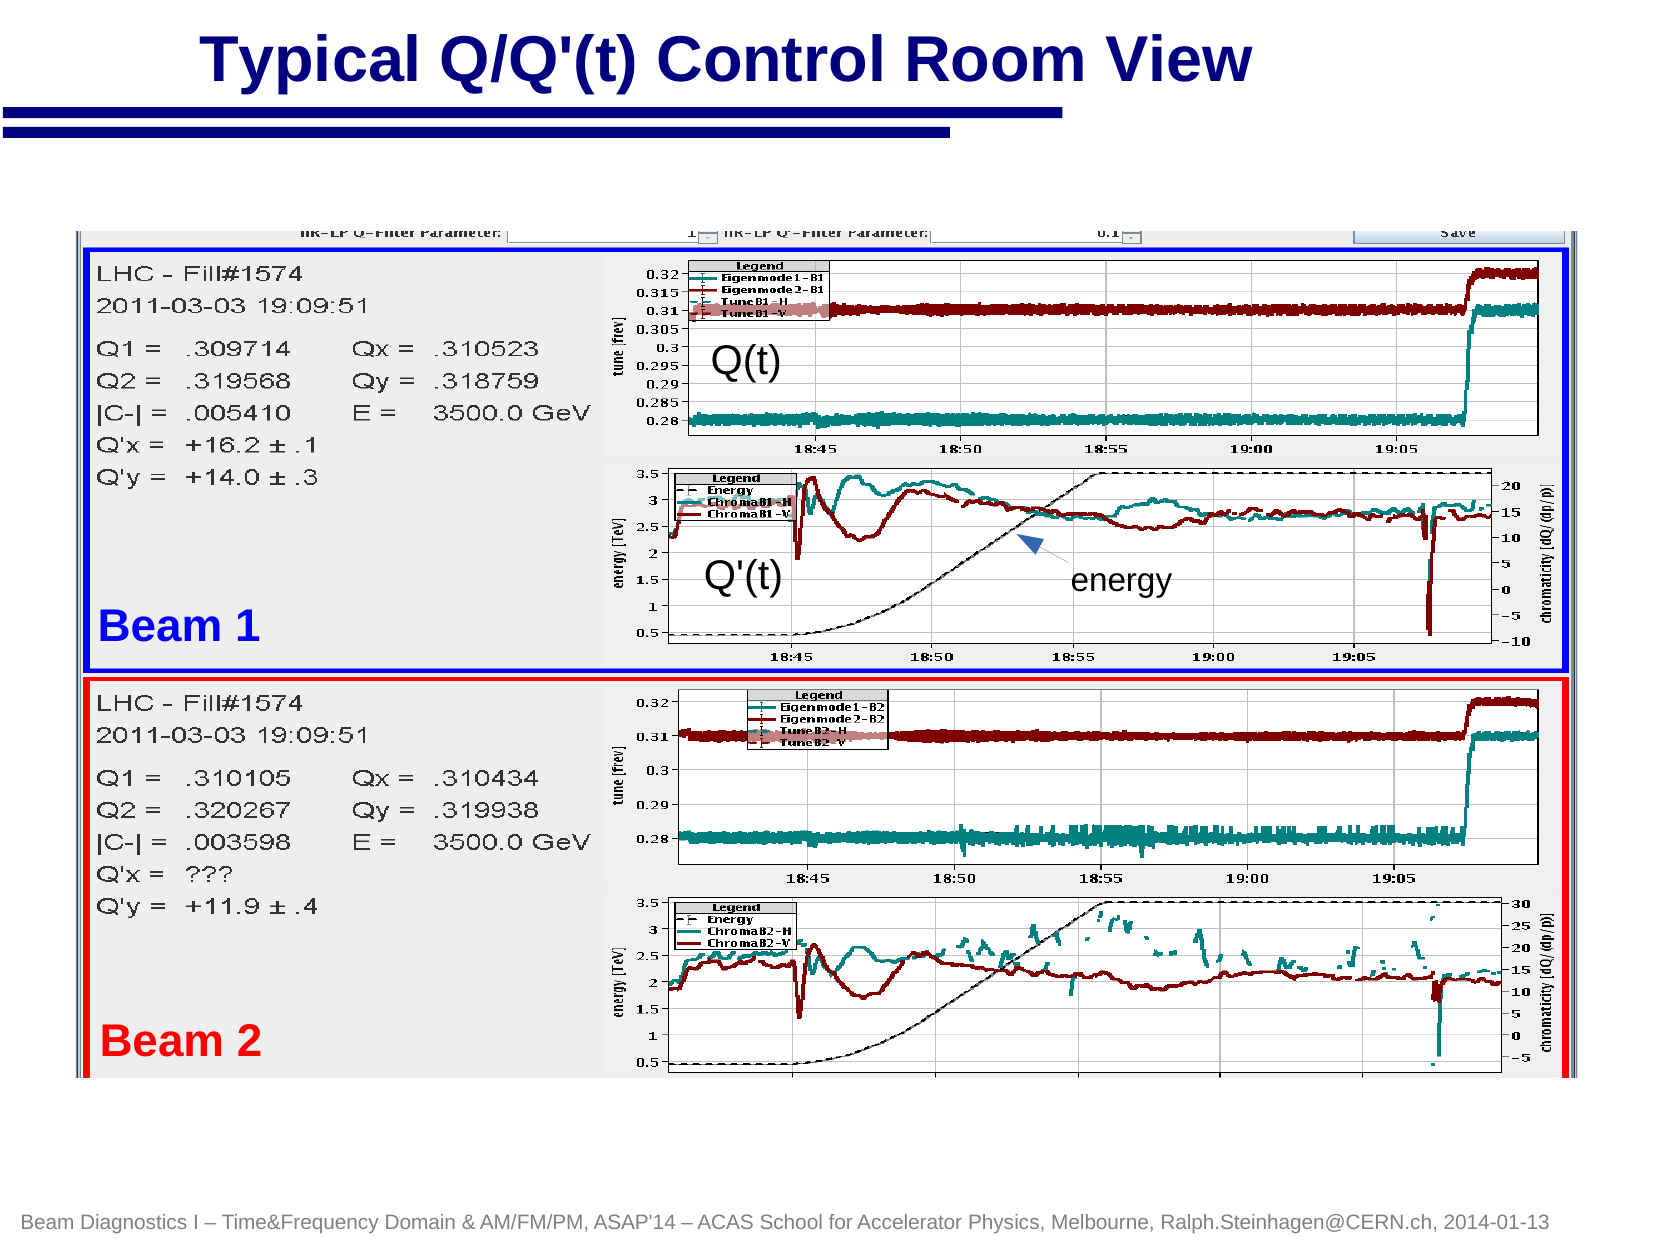

# Typical Q/Q'(t) Control Room View
Q(t)
Q'(t)
energy
Beam 1
Beam 2